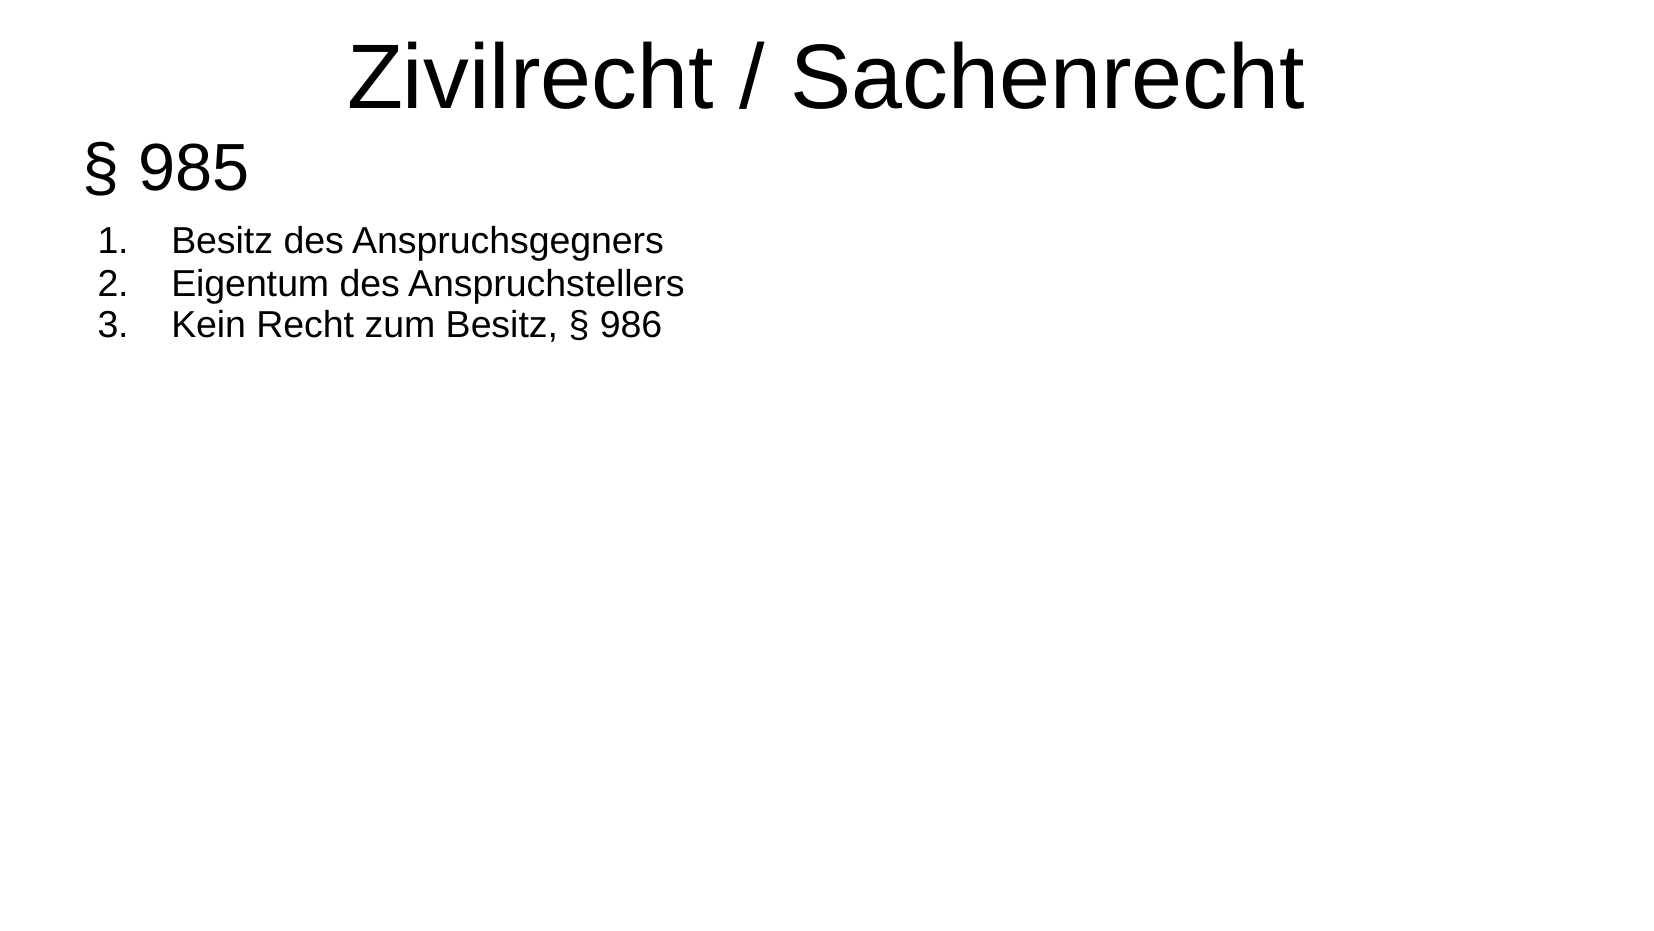

# Zivilrecht / Sachenrecht
§ 985
1.	Besitz des Anspruchsgegners
2.	Eigentum des Anspruchstellers
3.	Kein Recht zum Besitz, § 986